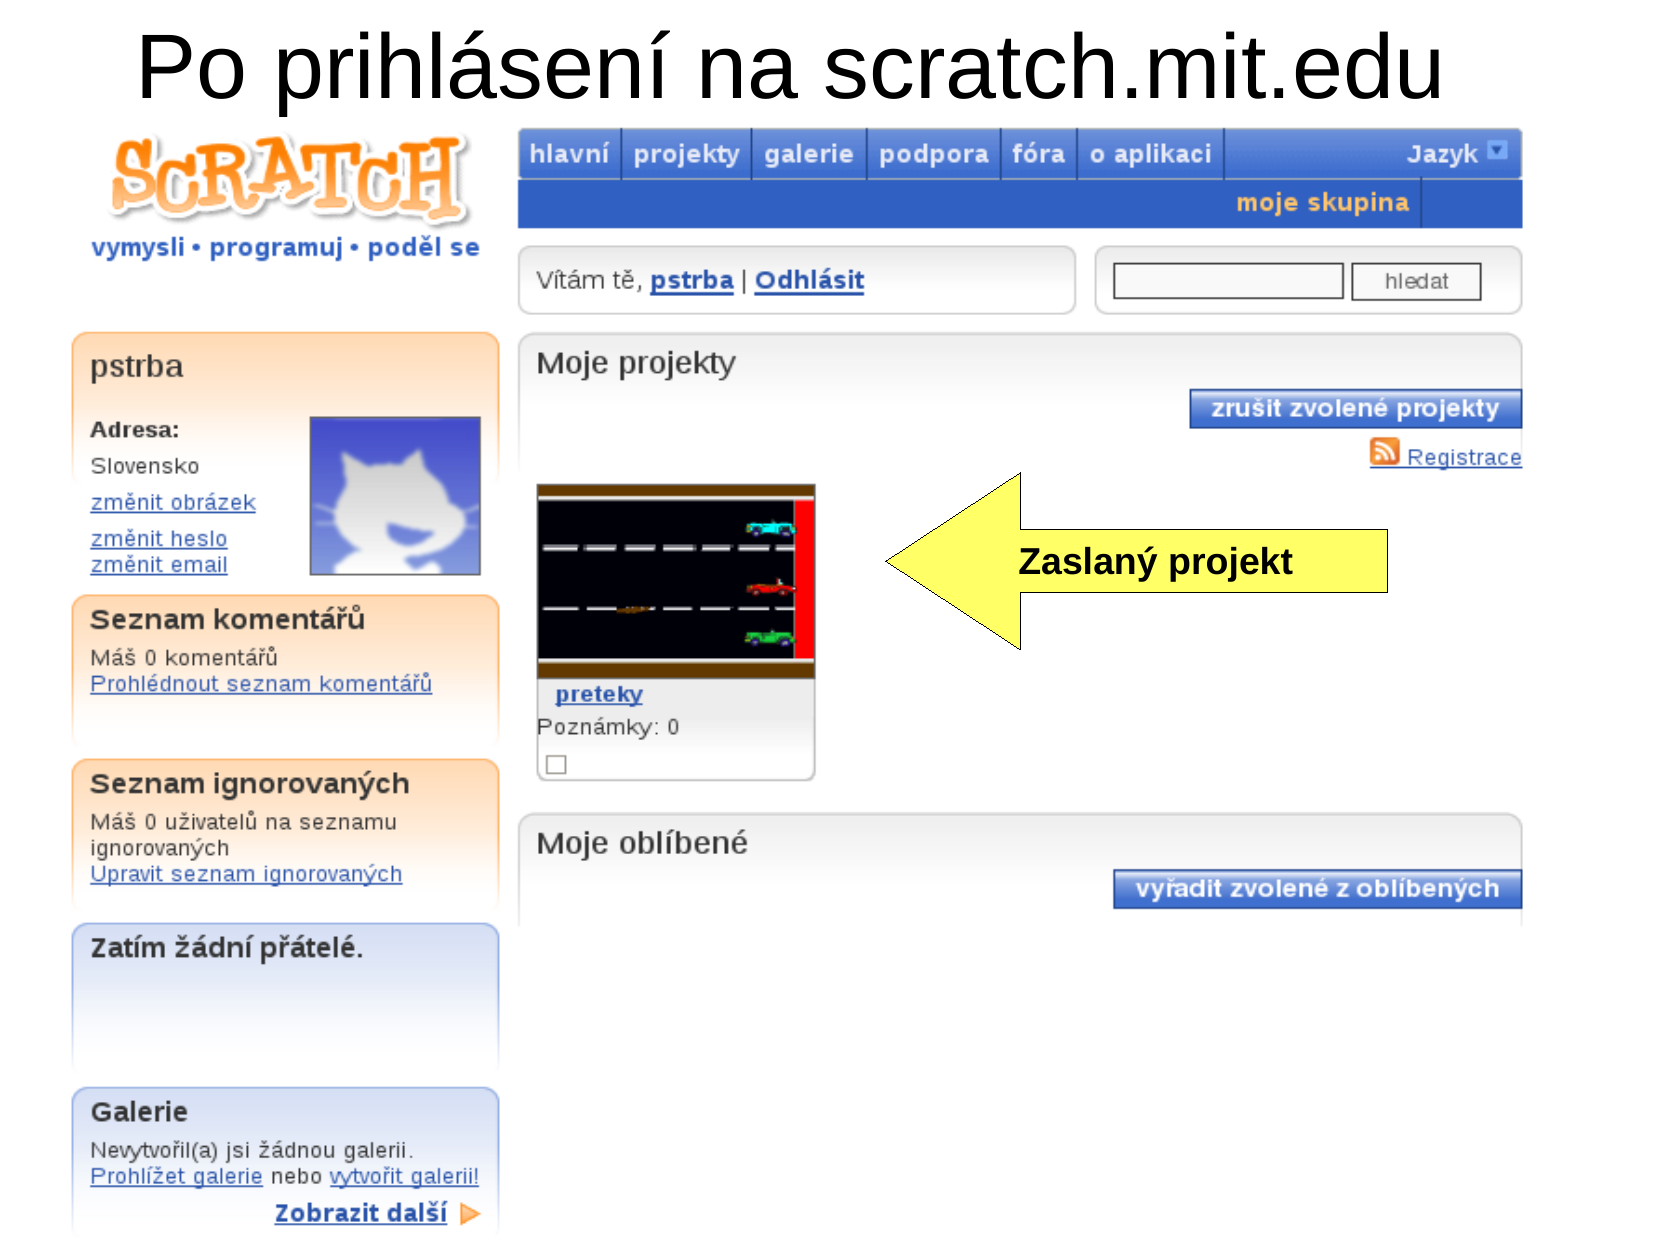

# Po prihlásení na scratch.mit.edu
Zaslaný projekt